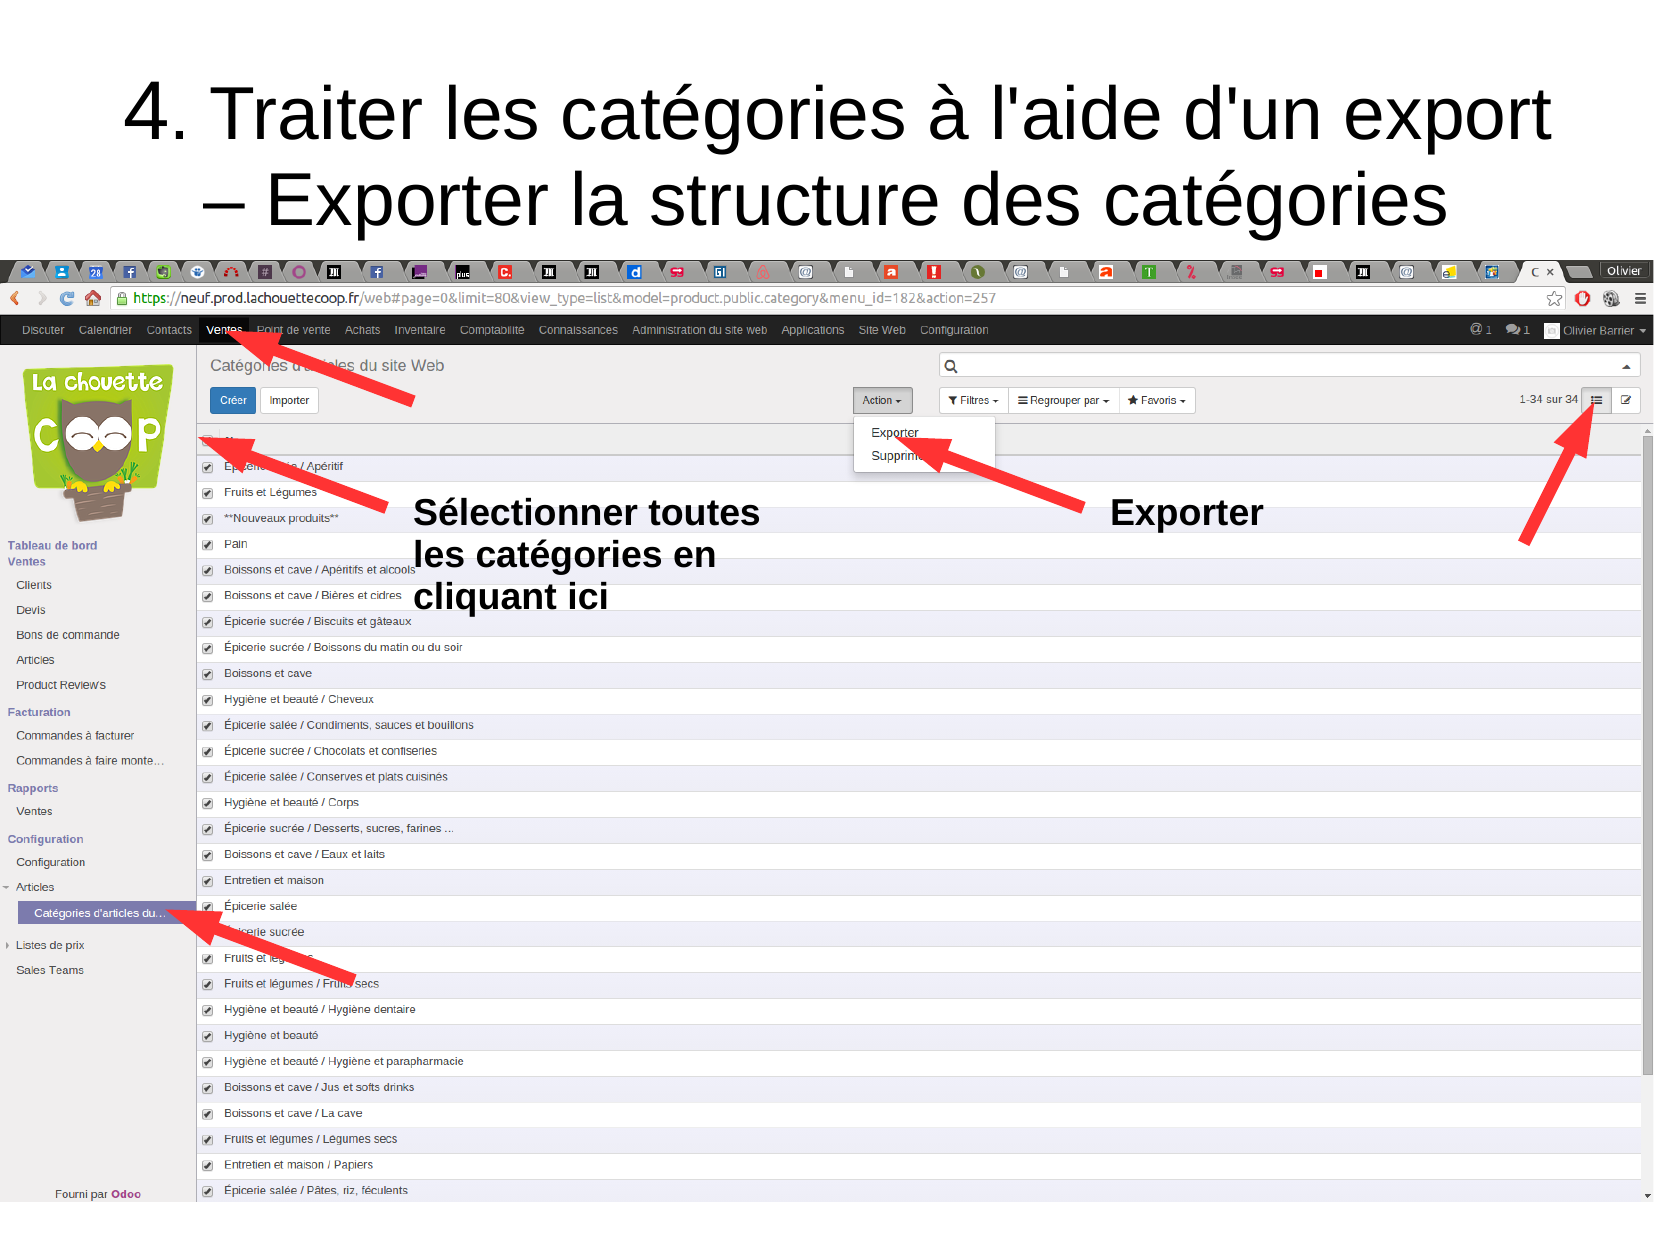

# 4. Traiter les catégories à l'aide d'un export – Exporter la structure des catégories
Sélectionner toutes
les catégories en
cliquant ici
Exporter